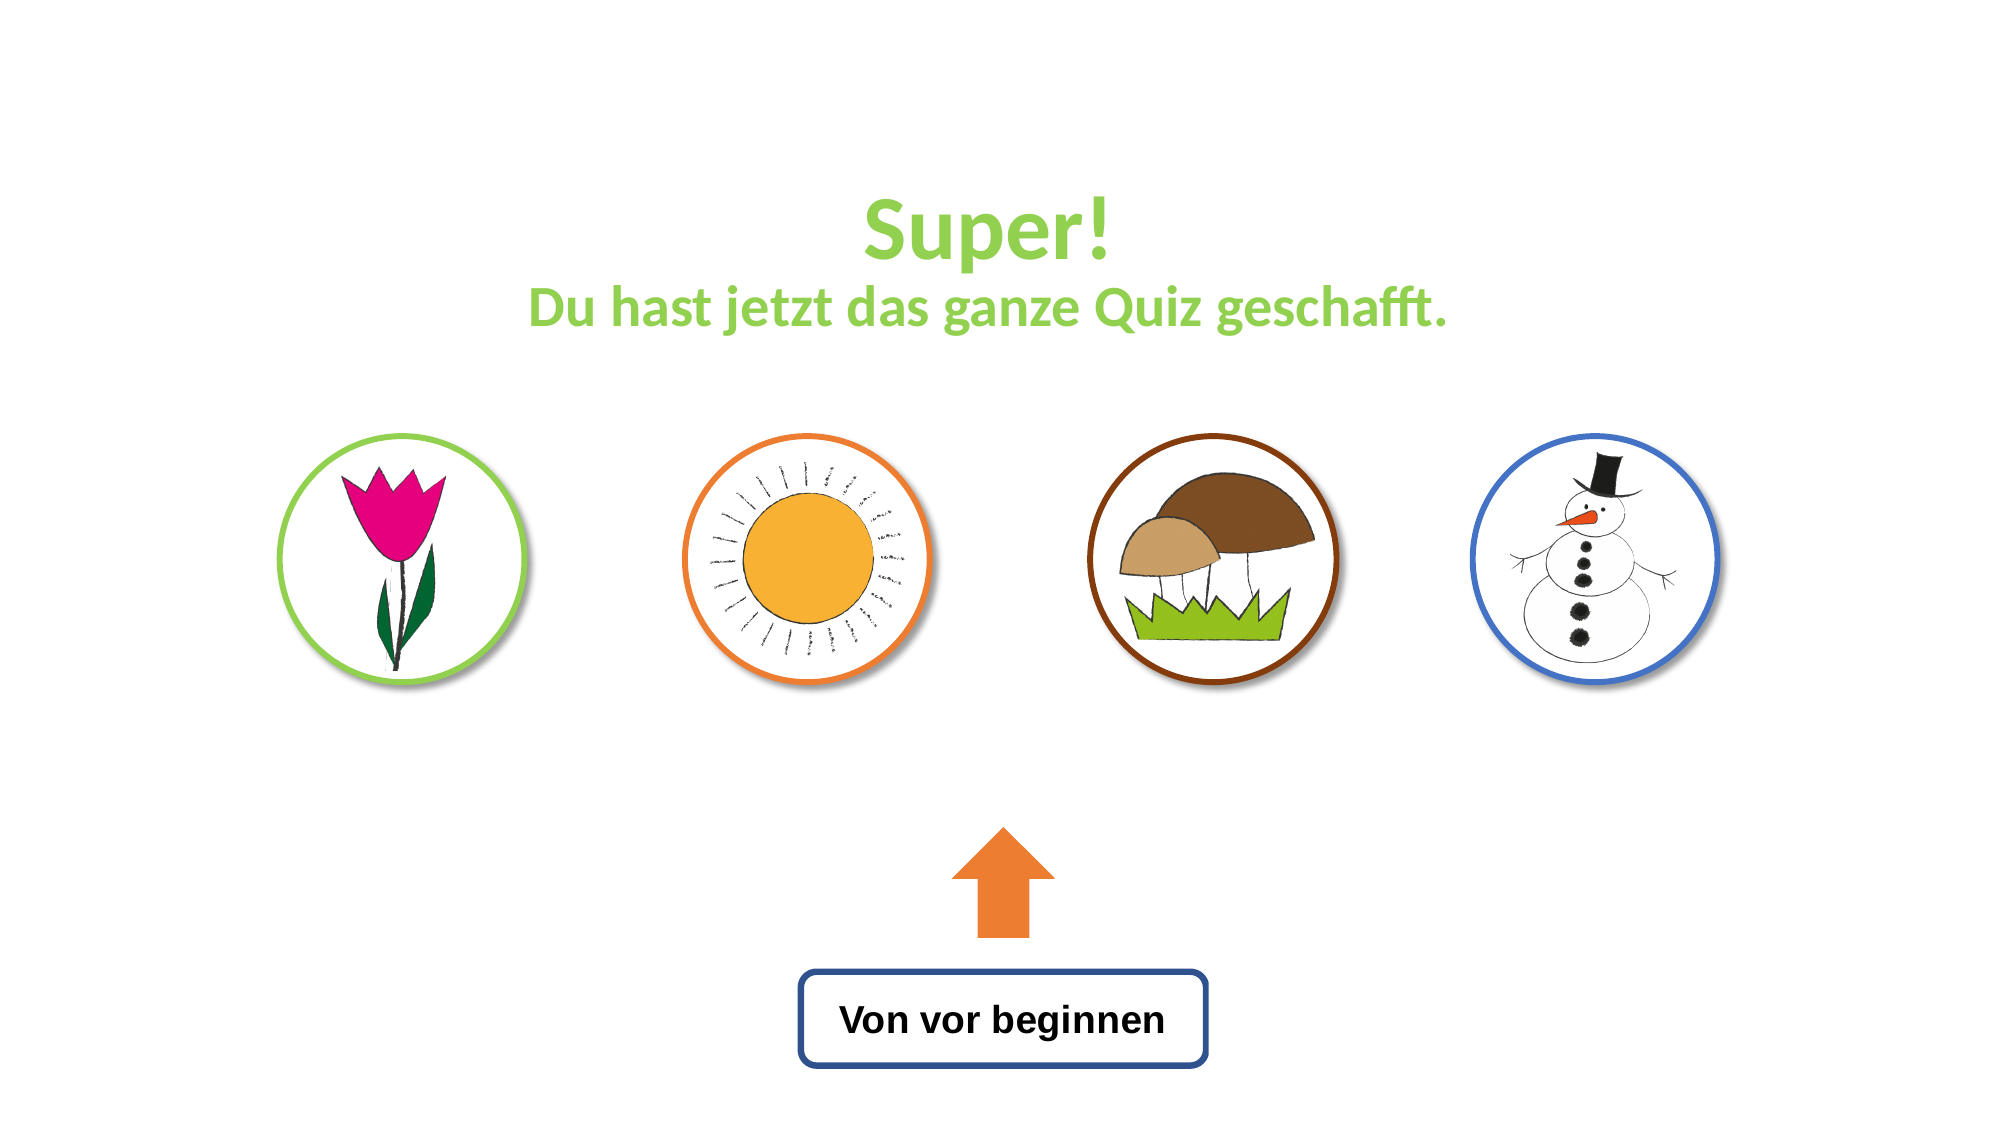

Super!
Du hast jetzt das ganze Quiz geschafft.